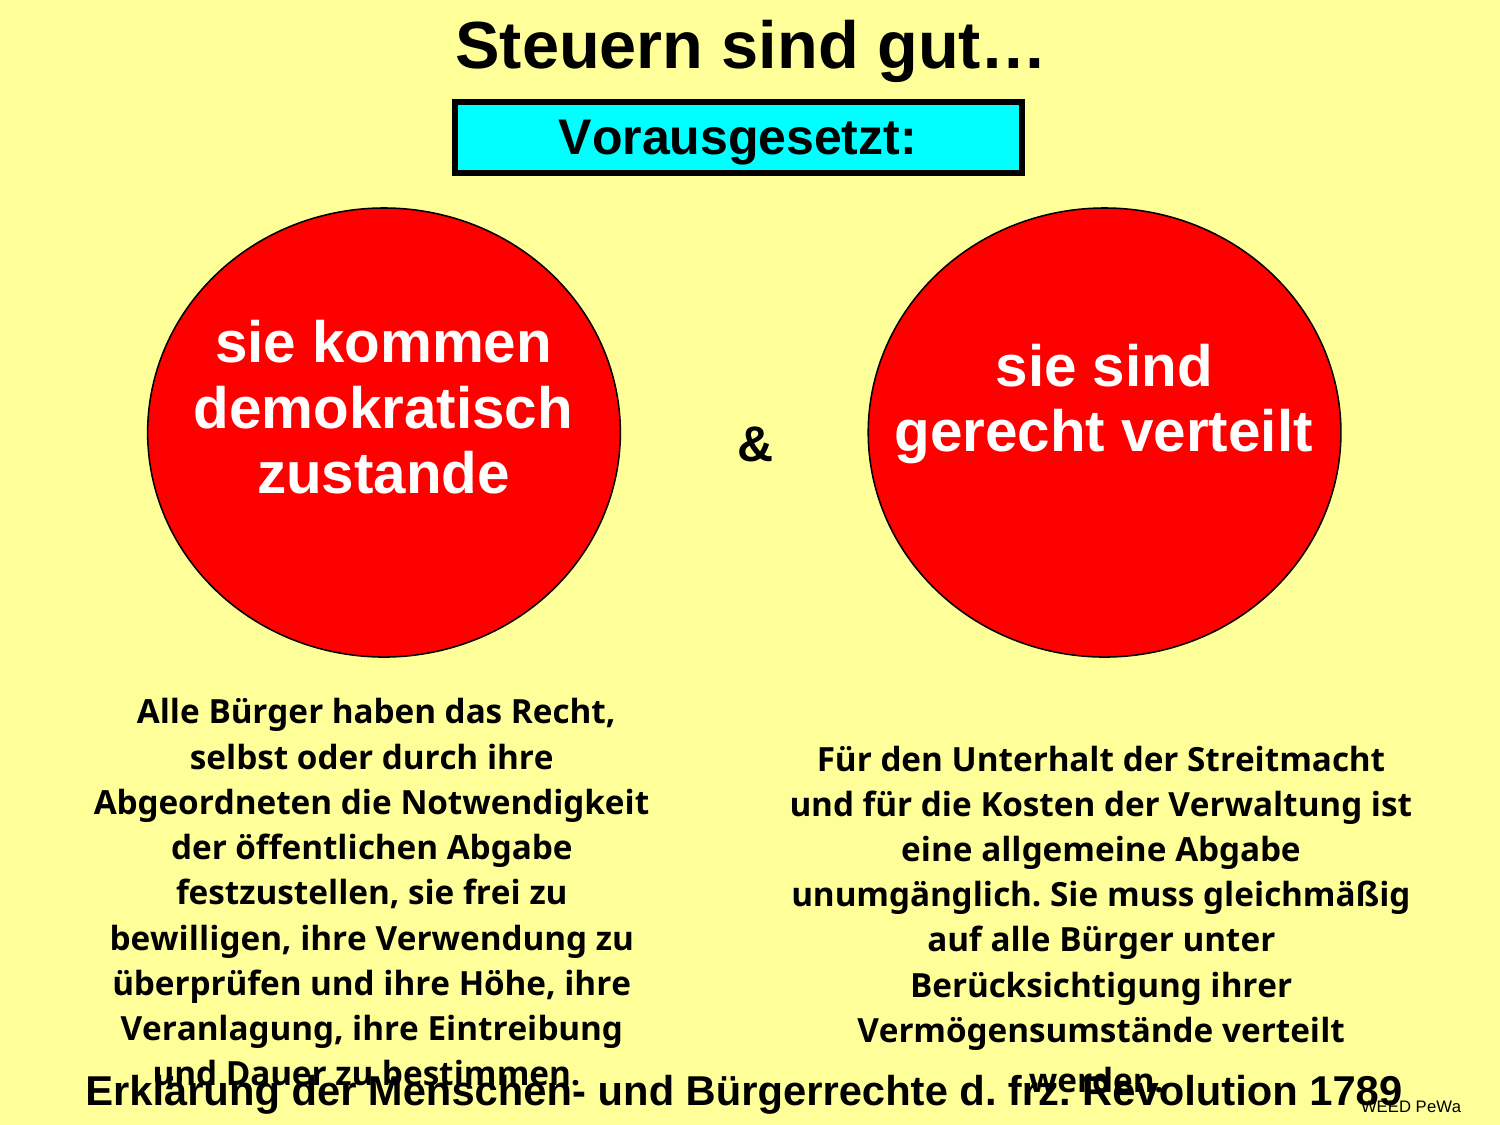

# Steuern sind gut…
Vorausgesetzt:
sie kommen
demokratisch
zustande
sie sind
gerecht verteilt
&
 Alle Bürger haben das Recht, selbst oder durch ihre Abgeordneten die Notwendigkeit der öffentlichen Abgabe festzustellen, sie frei zu bewilligen, ihre Verwendung zu überprüfen und ihre Höhe, ihre Veranlagung, ihre Eintreibung und Dauer zu bestimmen.
Für den Unterhalt der Streitmacht und für die Kosten der Verwaltung ist eine allgemeine Abgabe unumgänglich. Sie muss gleichmäßig auf alle Bürger unter Berücksichtigung ihrer Vermögensumstände verteilt werden.
Erklärung der Menschen- und Bürgerrechte d. frz. Revolution 1789
WEED PeWa